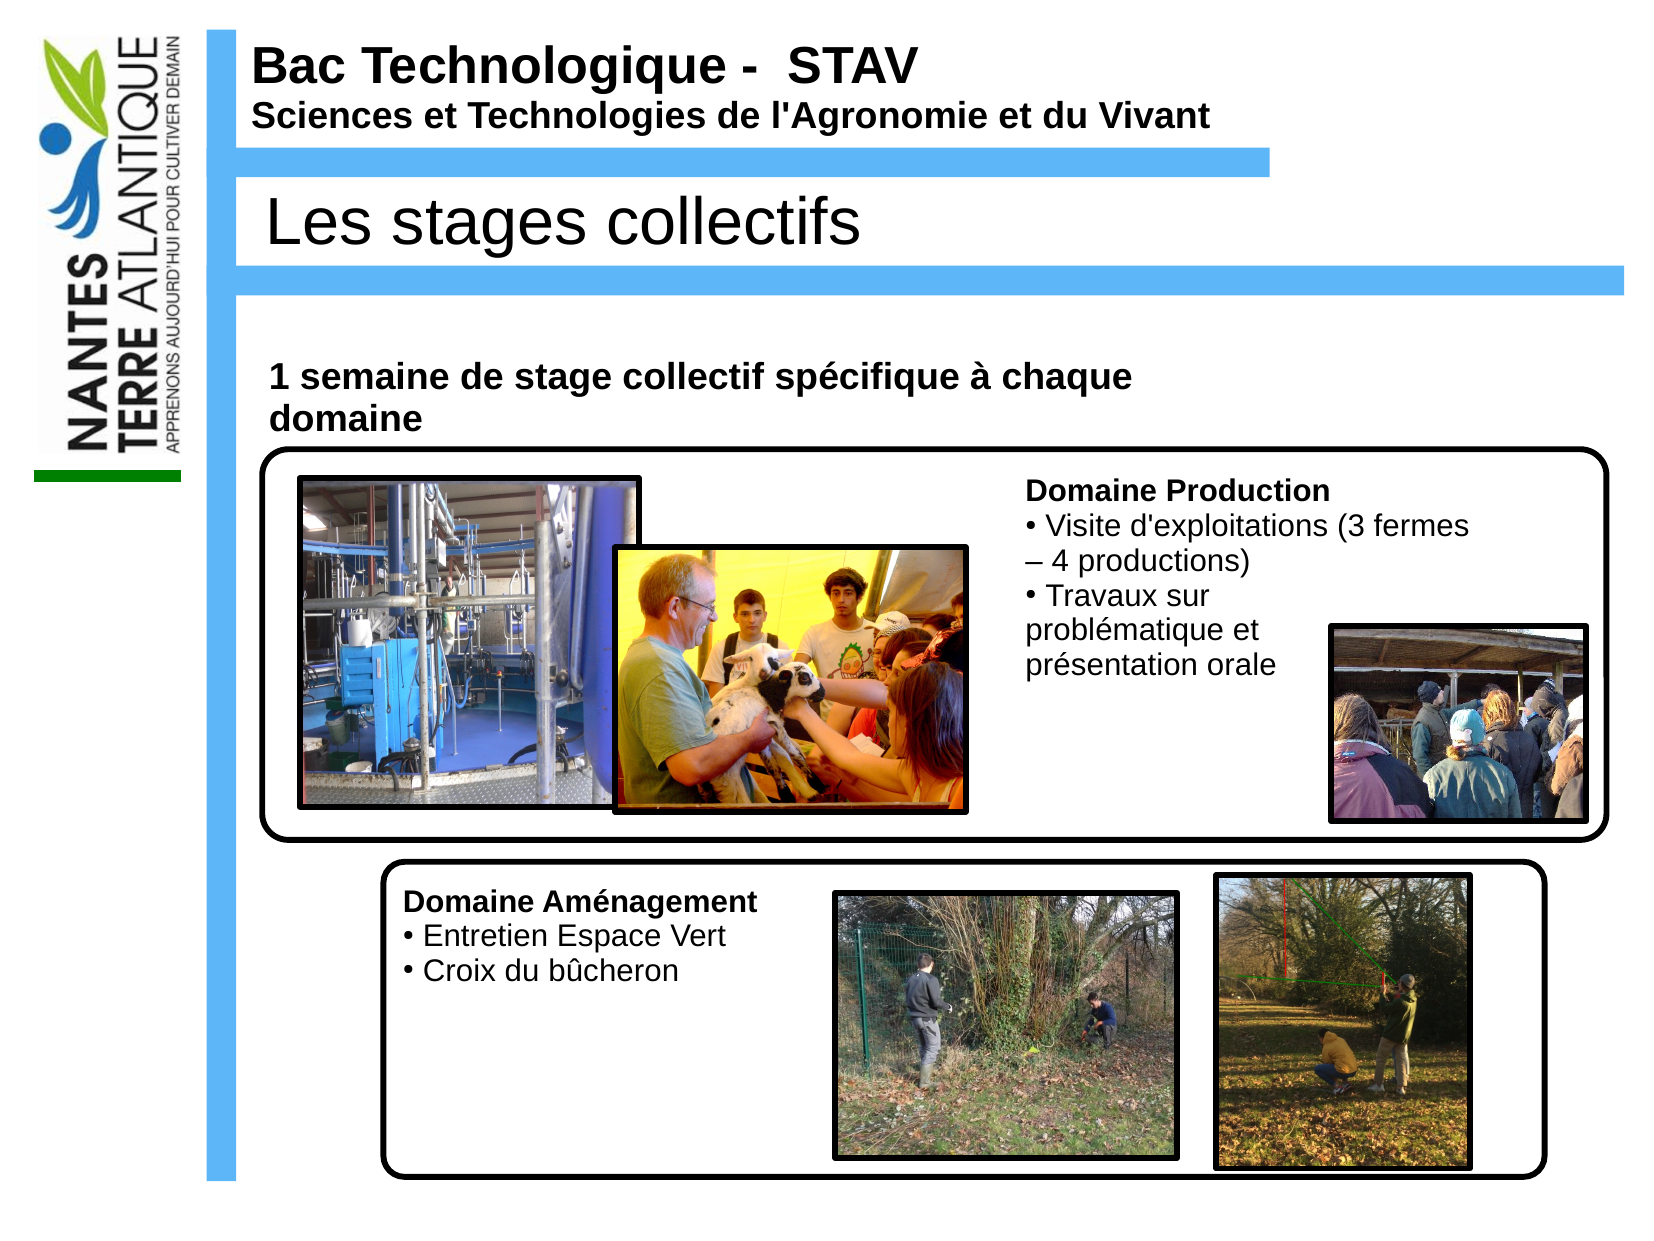

# Les stages collectifs
1 semaine de stage collectif spécifique à chaque domaine
Domaine Production
 Visite d'exploitations (3 fermes
– 4 productions)
 Travaux sur
problématique et
présentation orale
Domaine Aménagement
 Entretien Espace Vert
 Croix du bûcheron